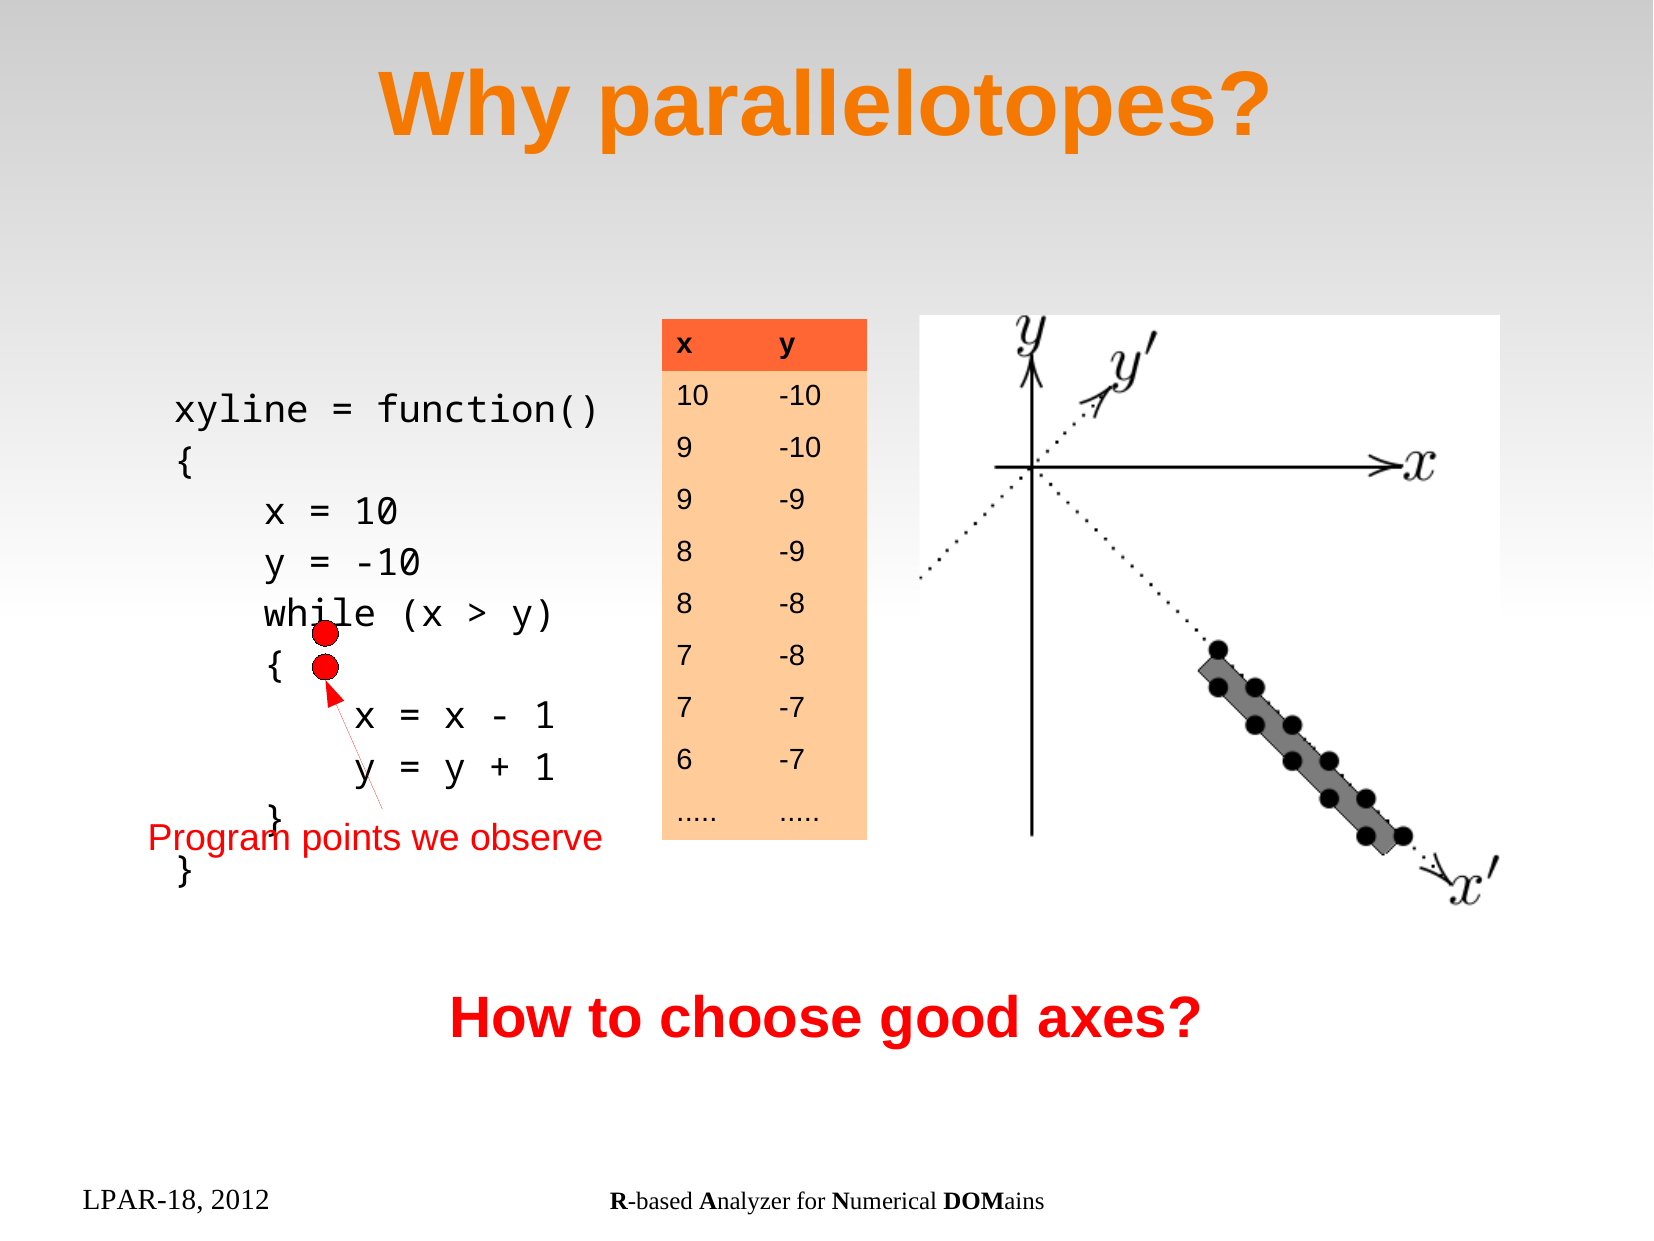

# Why parallelotopes?
| x | y |
| --- | --- |
| 10 | -10 |
| 9 | -10 |
| 9 | -9 |
| 8 | -9 |
| 8 | -8 |
| 7 | -8 |
| 7 | -7 |
| 6 | -7 |
| ..... | ..... |
xyline = function()
{
 x = 10
 y = -10
 while (x > y)
 {
 x = x - 1
 y = y + 1
 }
}
Program points we observe
How to choose good axes?